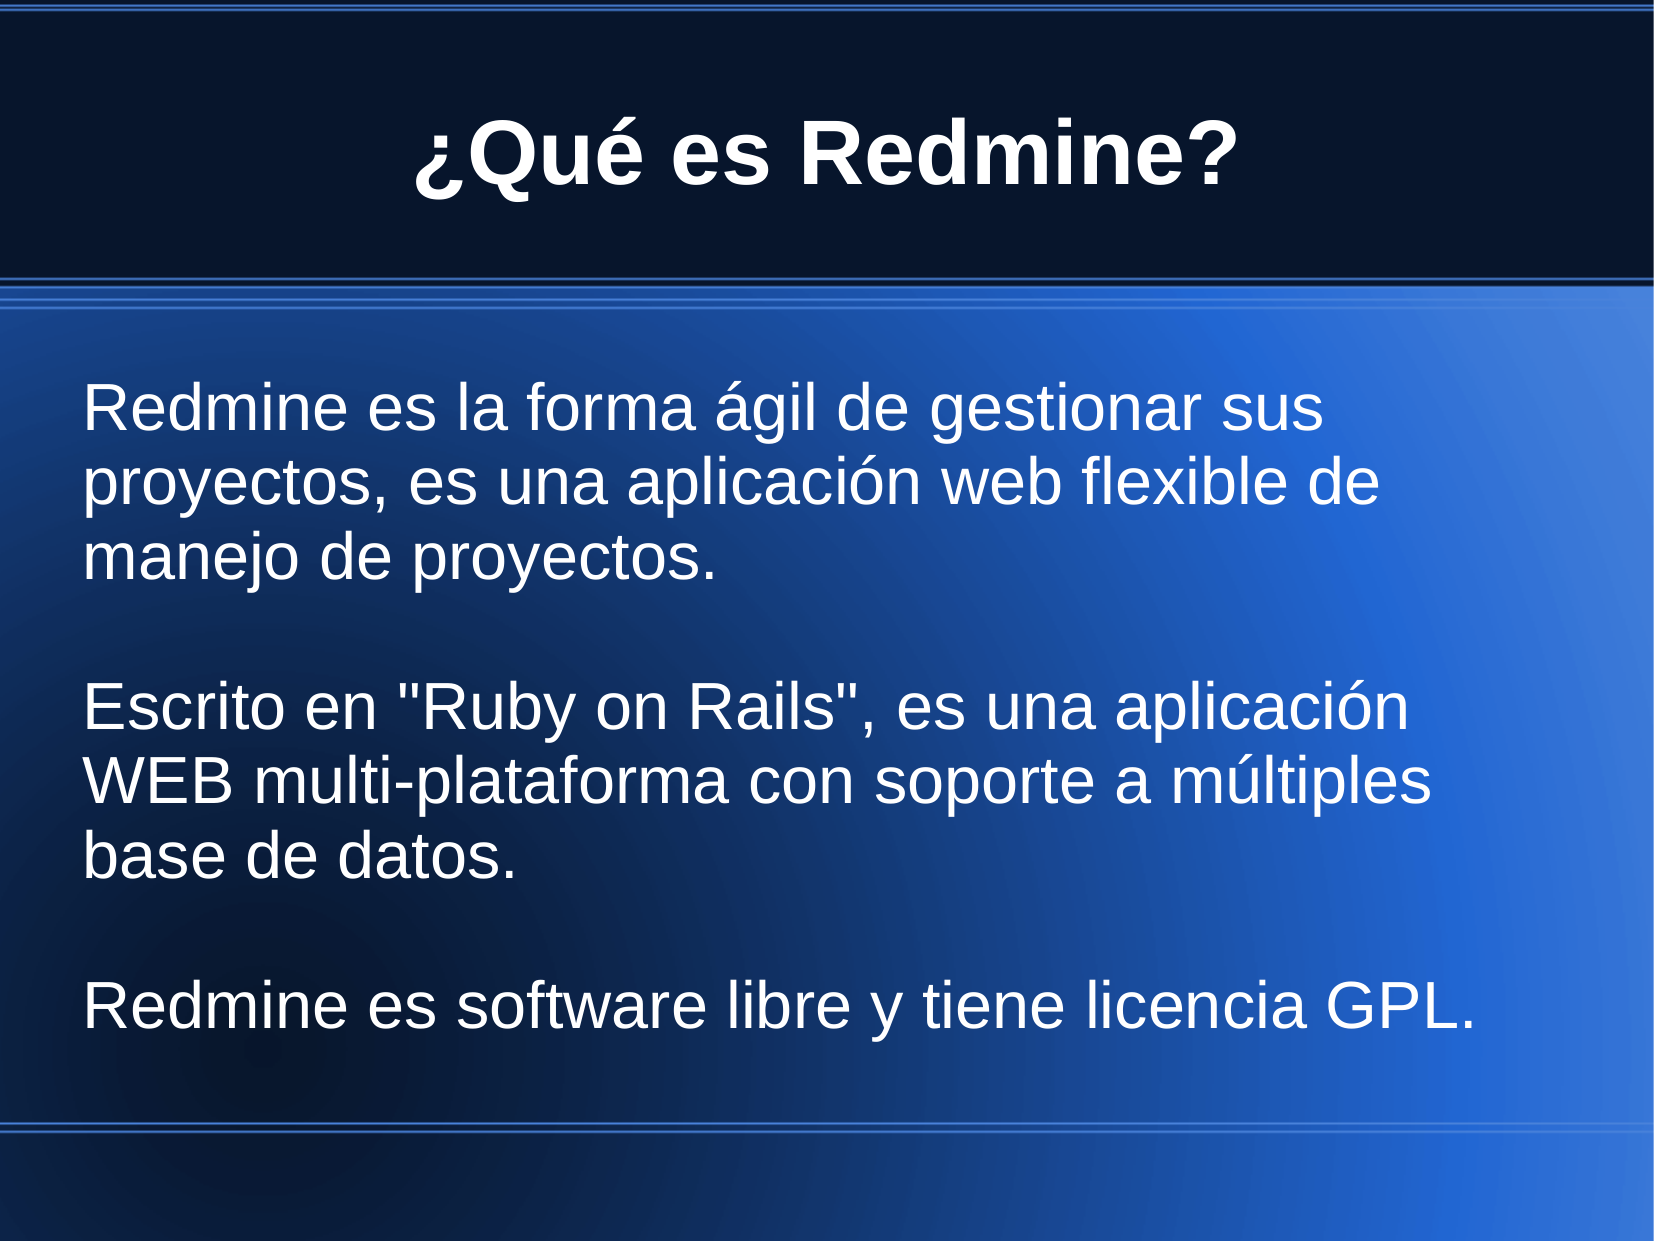

# ¿Qué es Redmine?
Redmine es la forma ágil de gestionar sus proyectos, es una aplicación web flexible de manejo de proyectos.
Escrito en "Ruby on Rails", es una aplicación WEB multi-plataforma con soporte a múltiples base de datos.
Redmine es software libre y tiene licencia GPL.